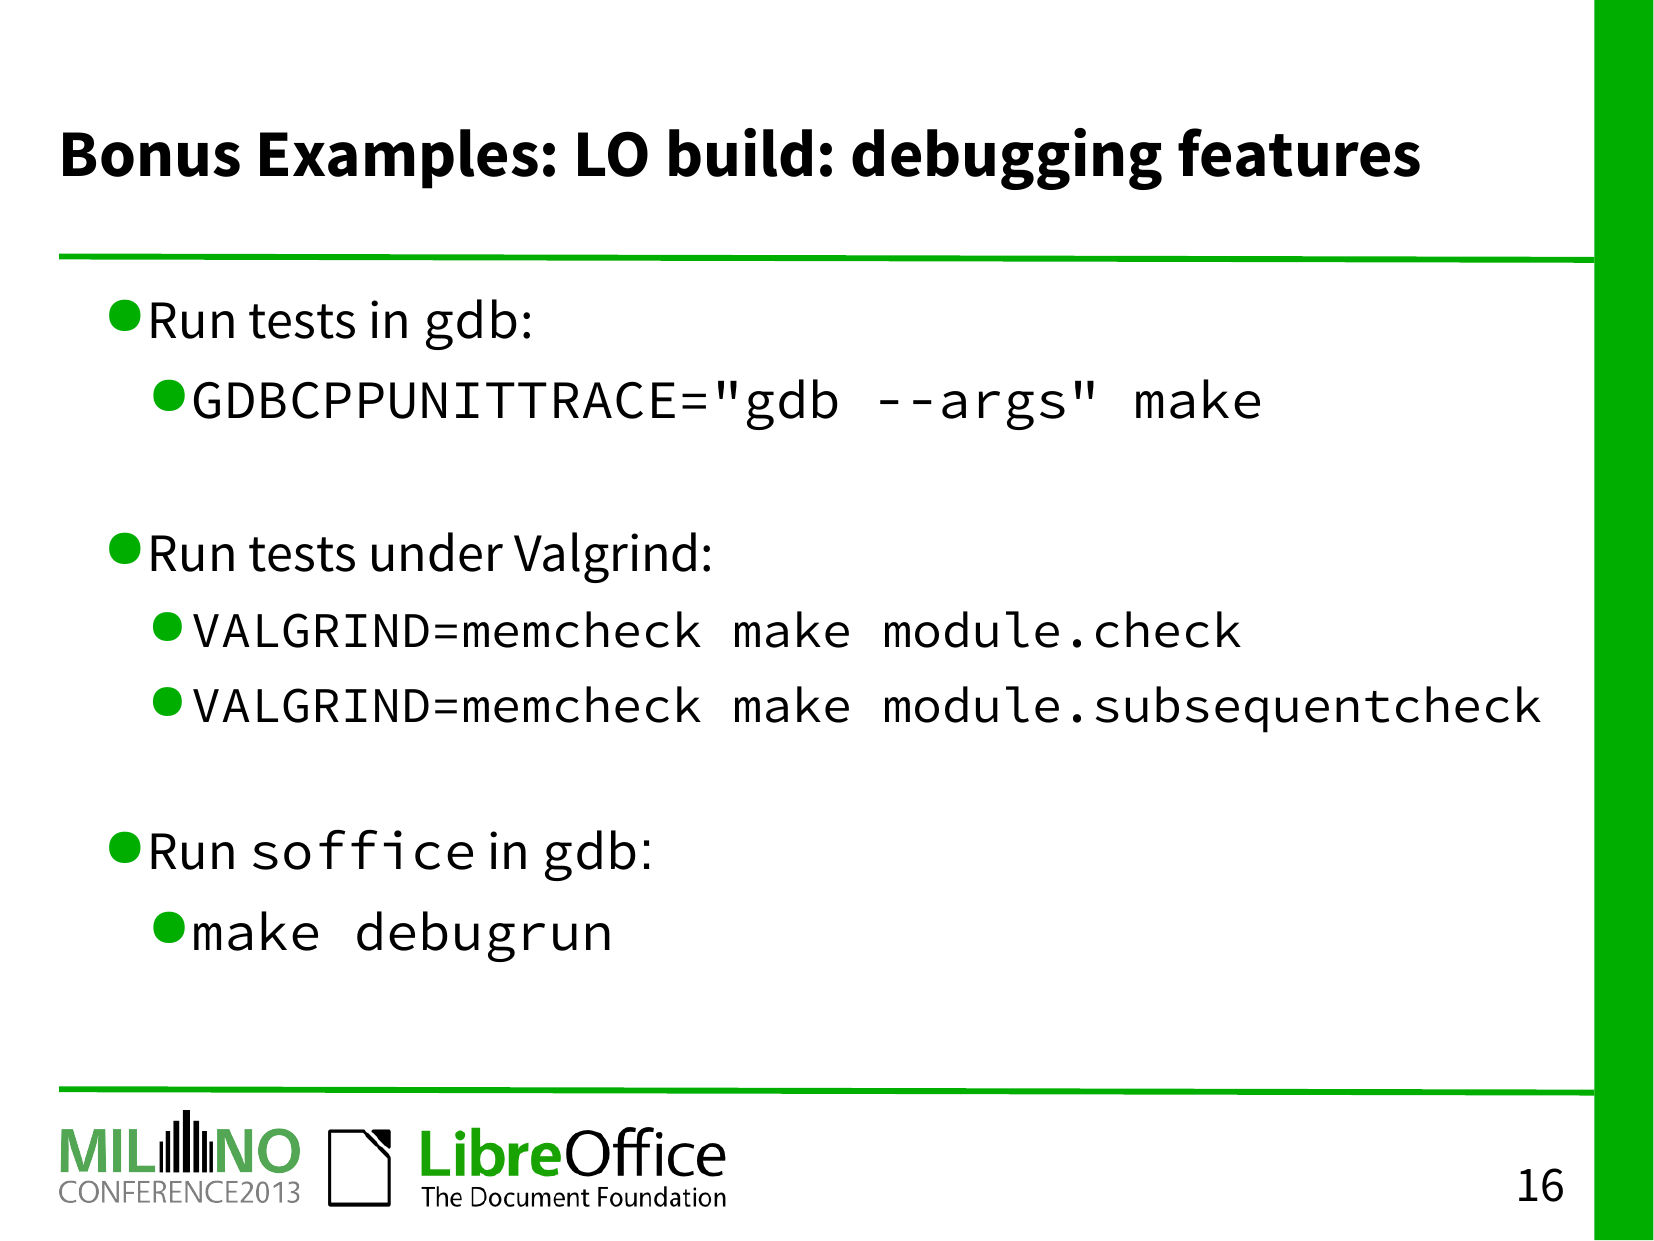

# Bonus Examples: LO build: debugging features
Run tests in gdb:
GDBCPPUNITTRACE="gdb --args" make
Run tests under Valgrind:
VALGRIND=memcheck make module.check
VALGRIND=memcheck make module.subsequentcheck
Run soffice in gdb:
make debugrun
16